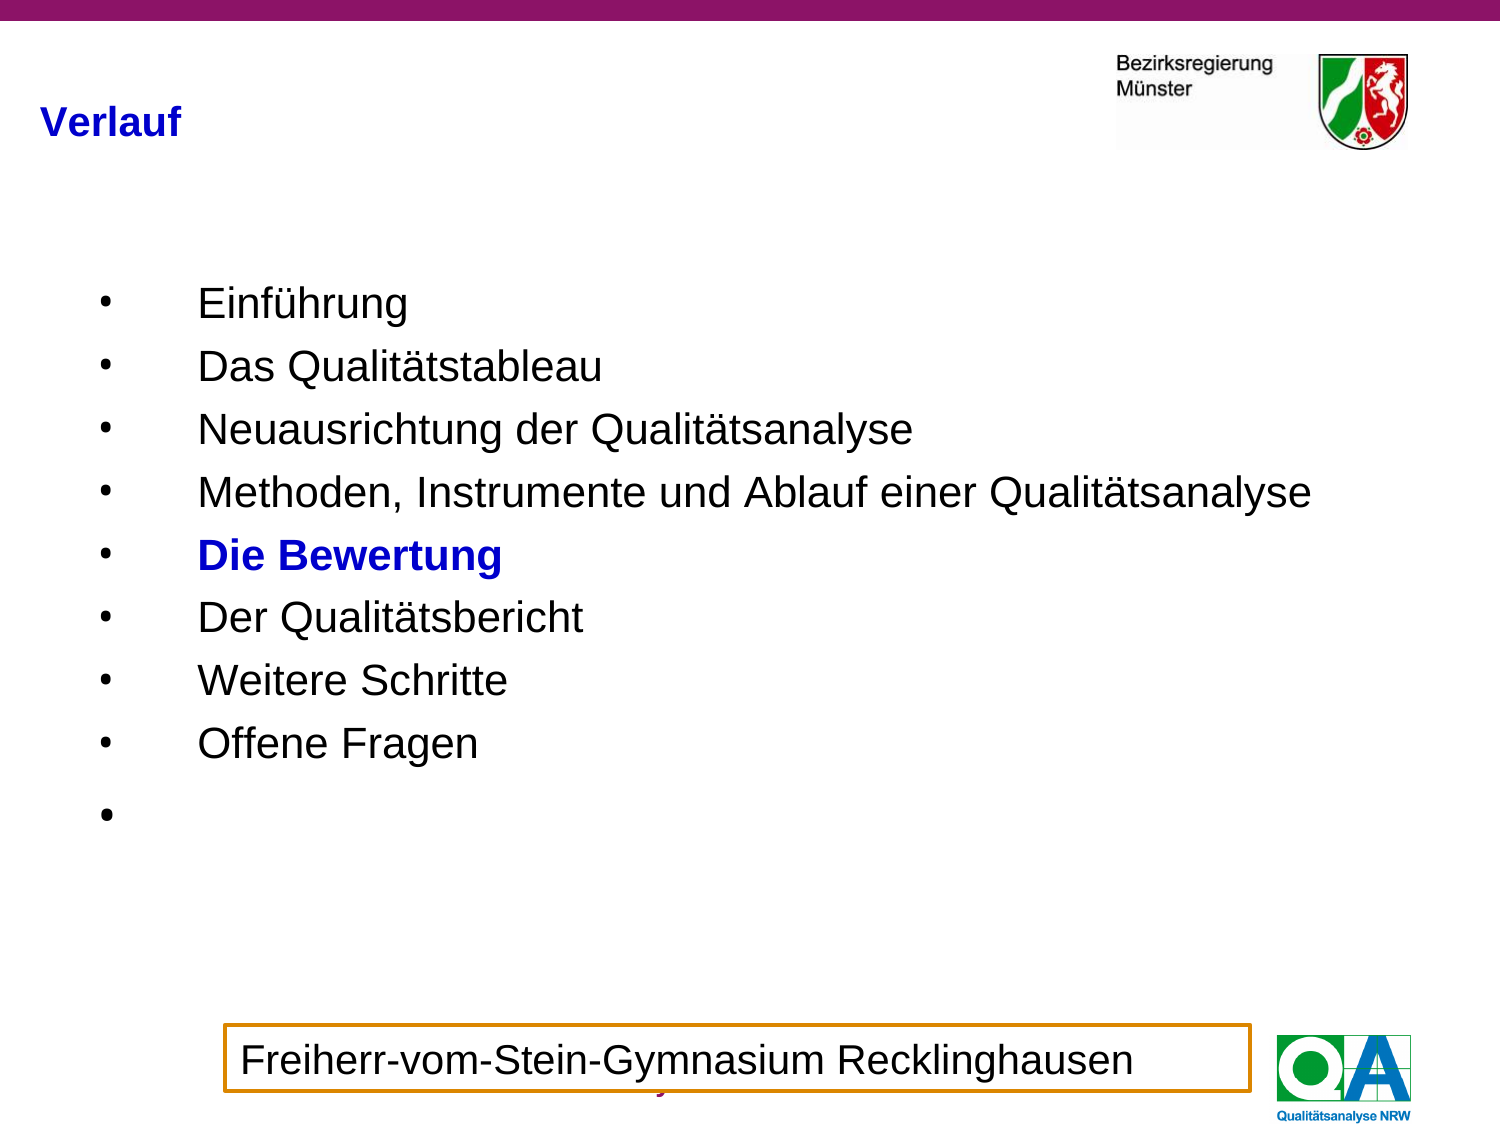

# Verlauf
Einführung
Das Qualitätstableau
Neuausrichtung der Qualitätsanalyse
Methoden, Instrumente und Ablauf einer Qualitätsanalyse
Die Bewertung
Der Qualitätsbericht
Weitere Schritte
Offene Fragen
Freiherr-vom-Stein-Gymnasium Recklinghausen